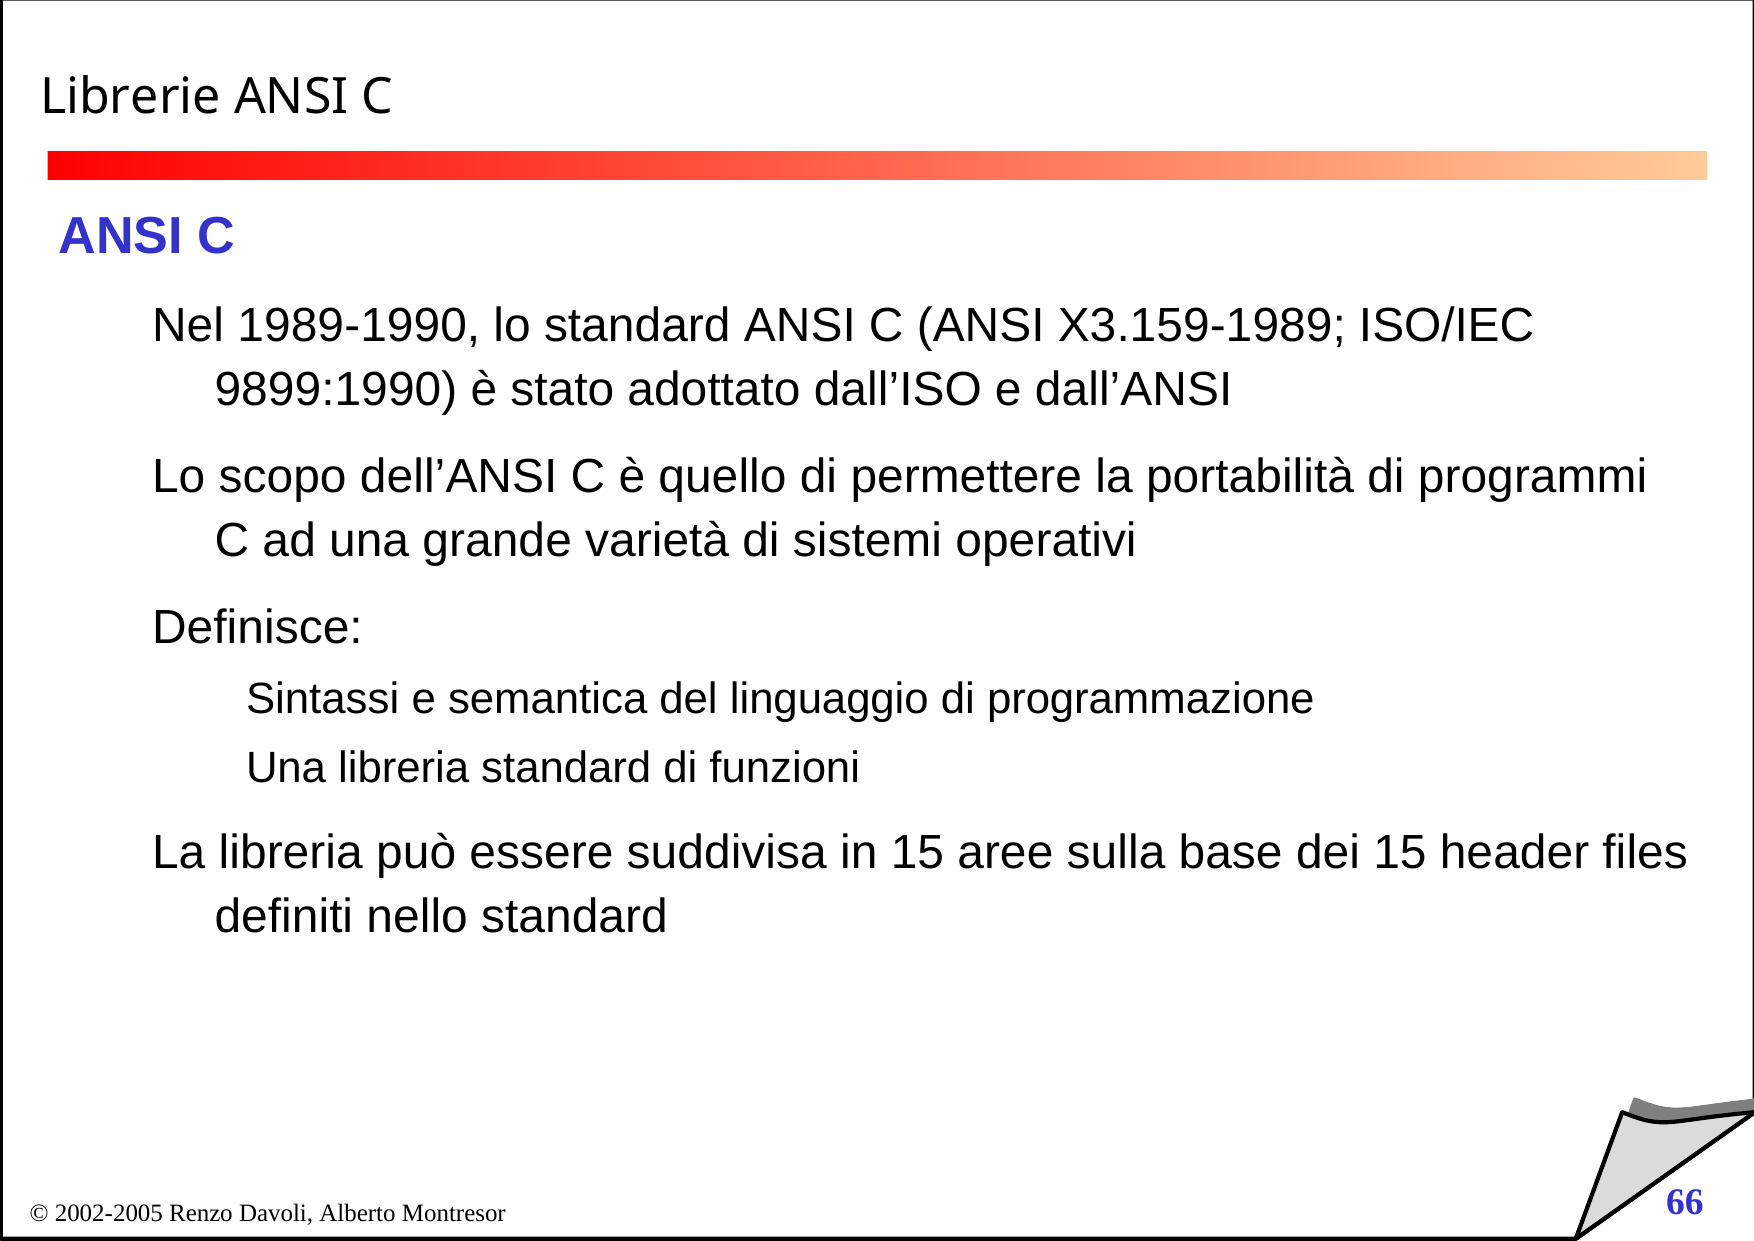

# Librerie ANSI C
ANSI C
Nel 1989-1990, lo standard ANSI C (ANSI X3.159-1989; ISO/IEC 9899:1990) è stato adottato dall’ISO e dall’ANSI
Lo scopo dell’ANSI C è quello di permettere la portabilità di programmi C ad una grande varietà di sistemi operativi
Definisce:
Sintassi e semantica del linguaggio di programmazione
Una libreria standard di funzioni
La libreria può essere suddivisa in 15 aree sulla base dei 15 header files definiti nello standard